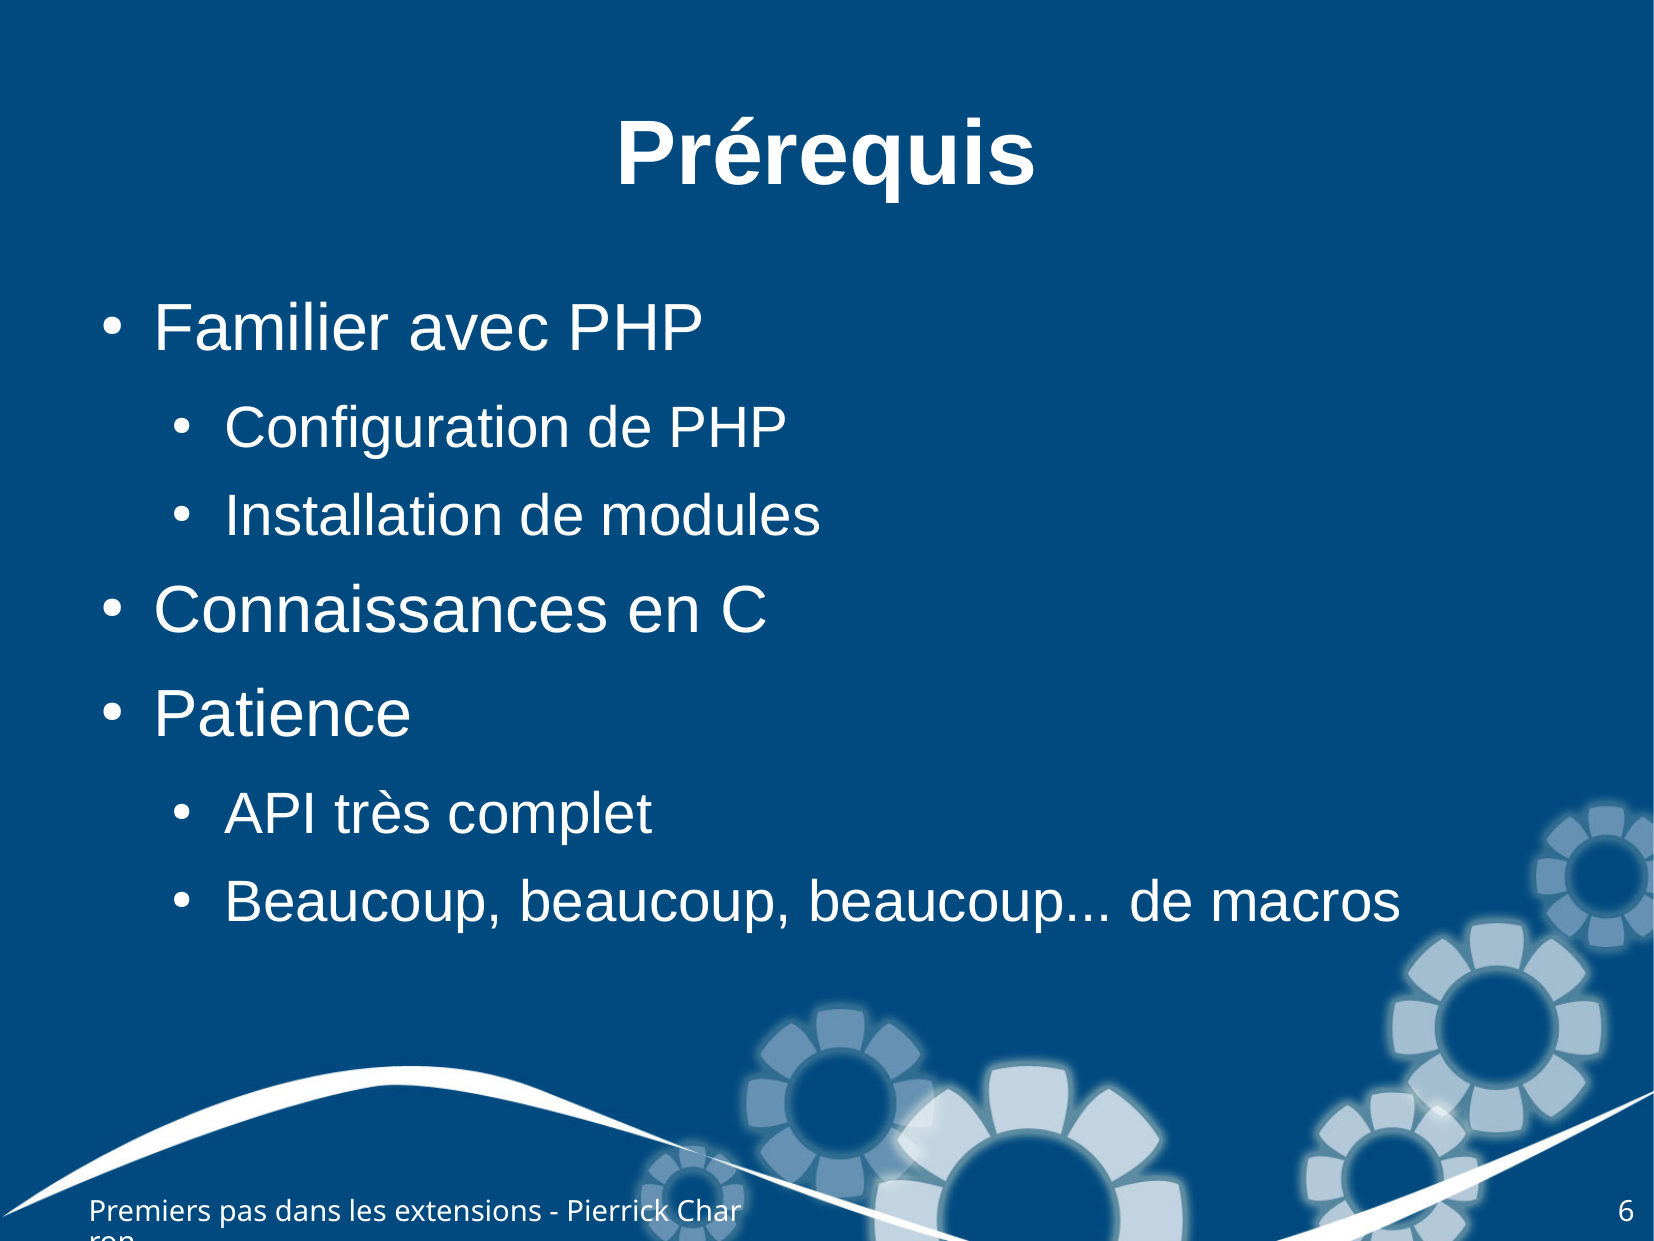

# Prérequis
Familier avec PHP
Configuration de PHP
Installation de modules
Connaissances en C
Patience
API très complet
Beaucoup, beaucoup, beaucoup... de macros
Premiers pas dans les extensions - Pierrick Charron
6